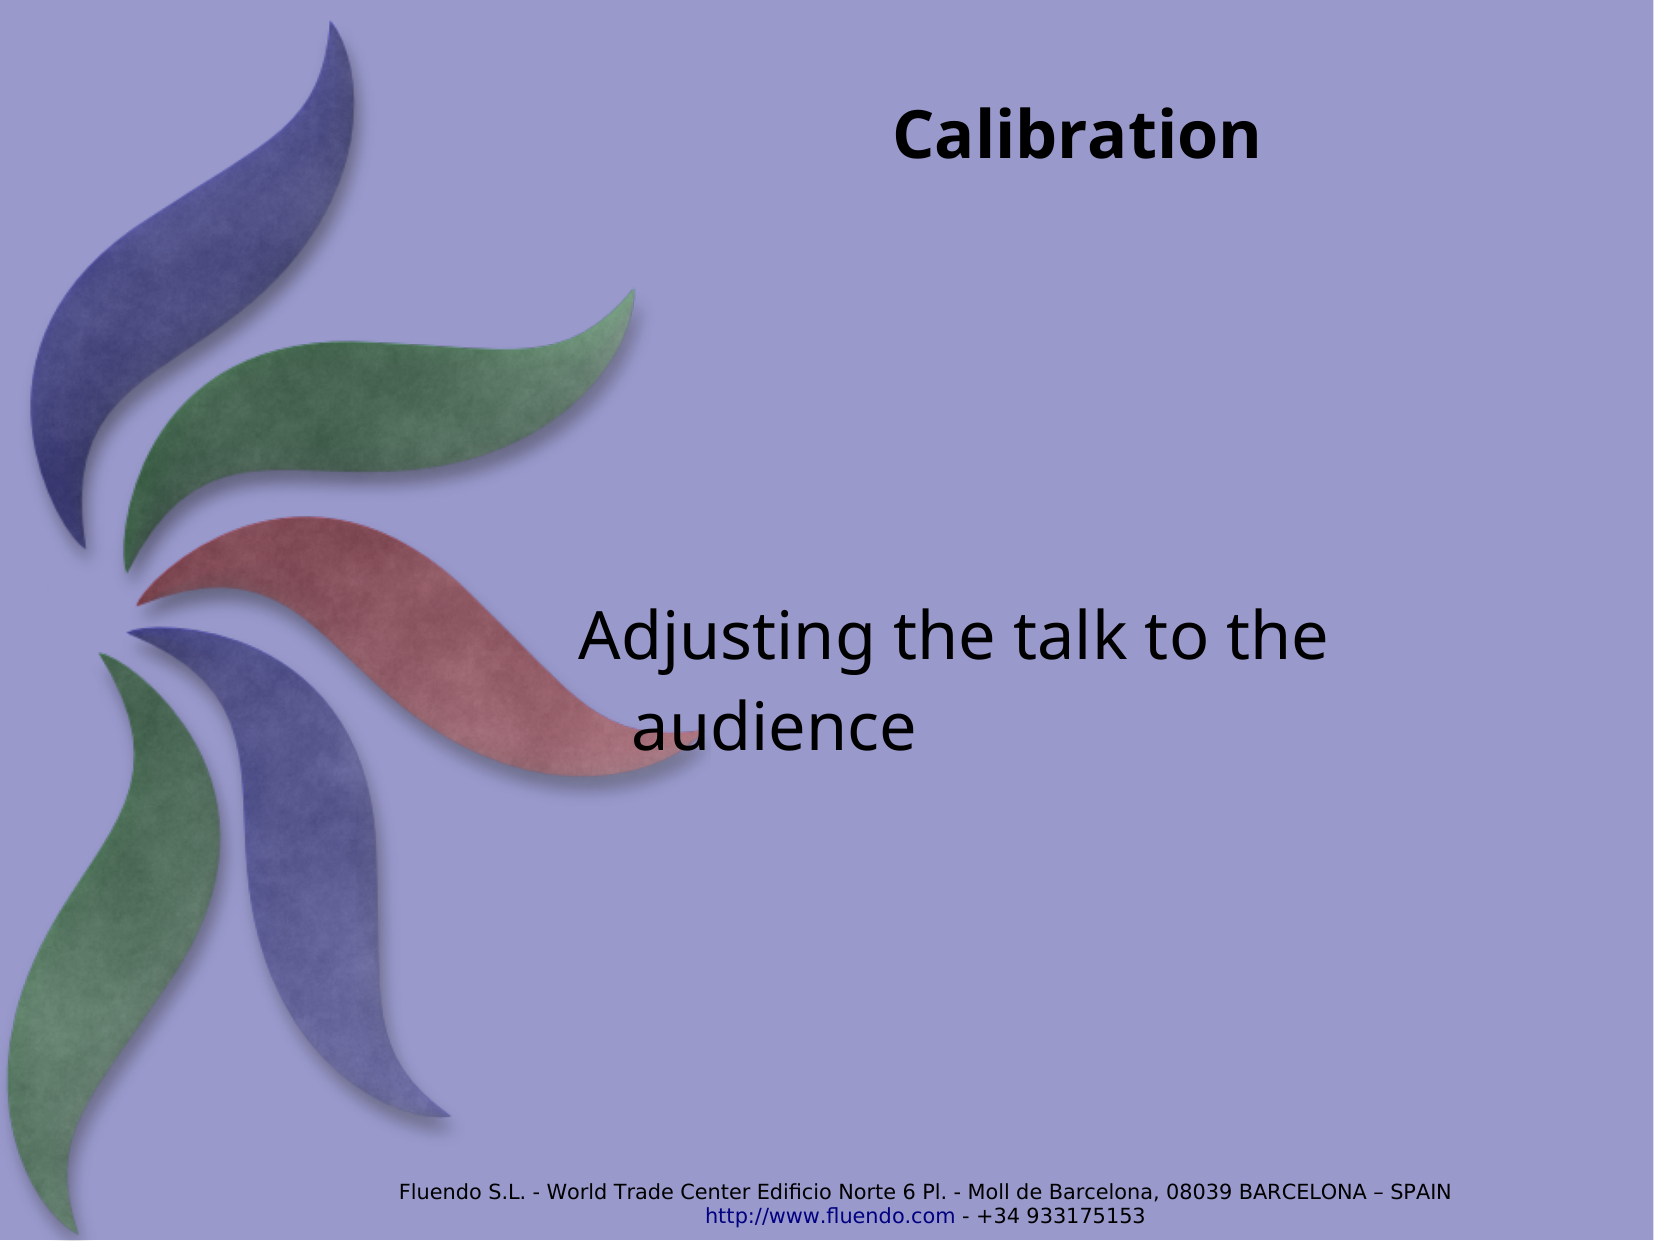

# Calibration
Adjusting the talk to the audience